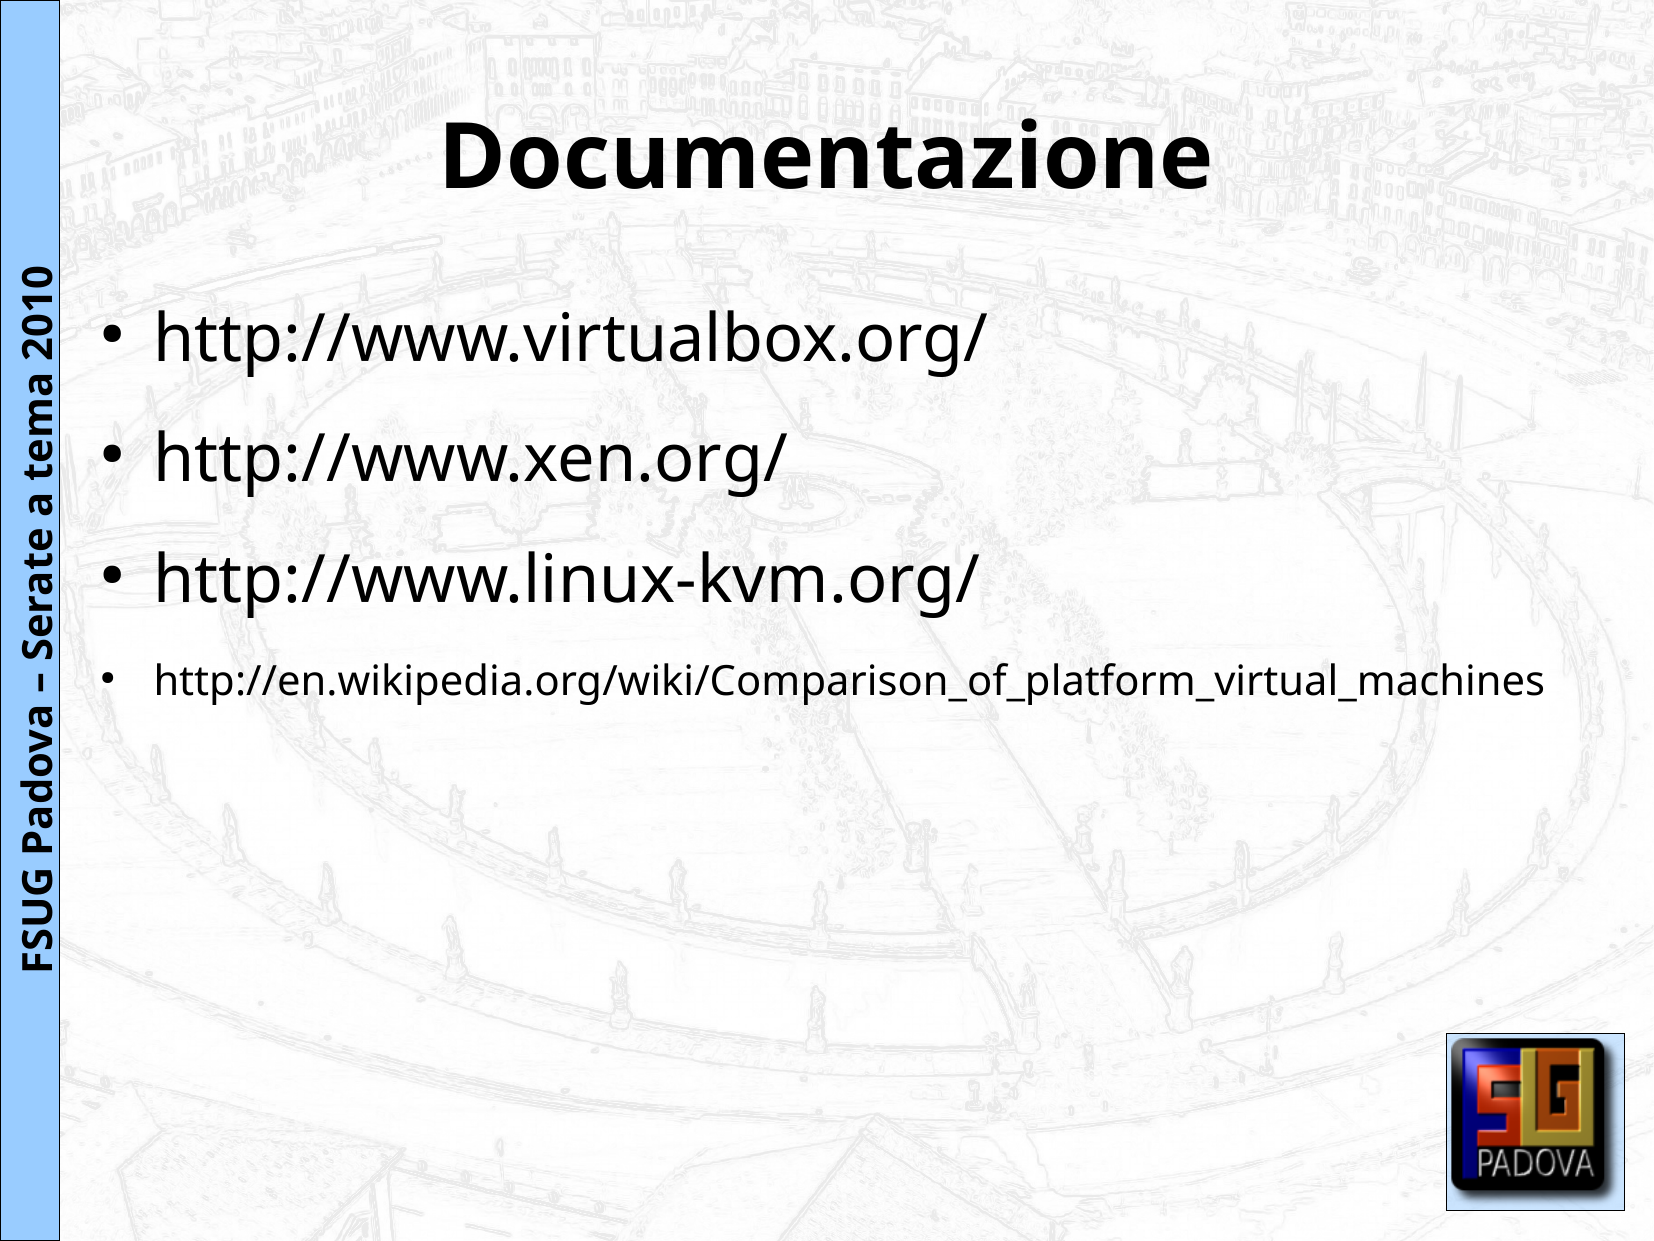

# Documentazione
http://www.virtualbox.org/
http://www.xen.org/
http://www.linux-kvm.org/
http://en.wikipedia.org/wiki/Comparison_of_platform_virtual_machines
FSUG Padova – Serate a tema 2010
FSUG Padova – Serate a tema 2010